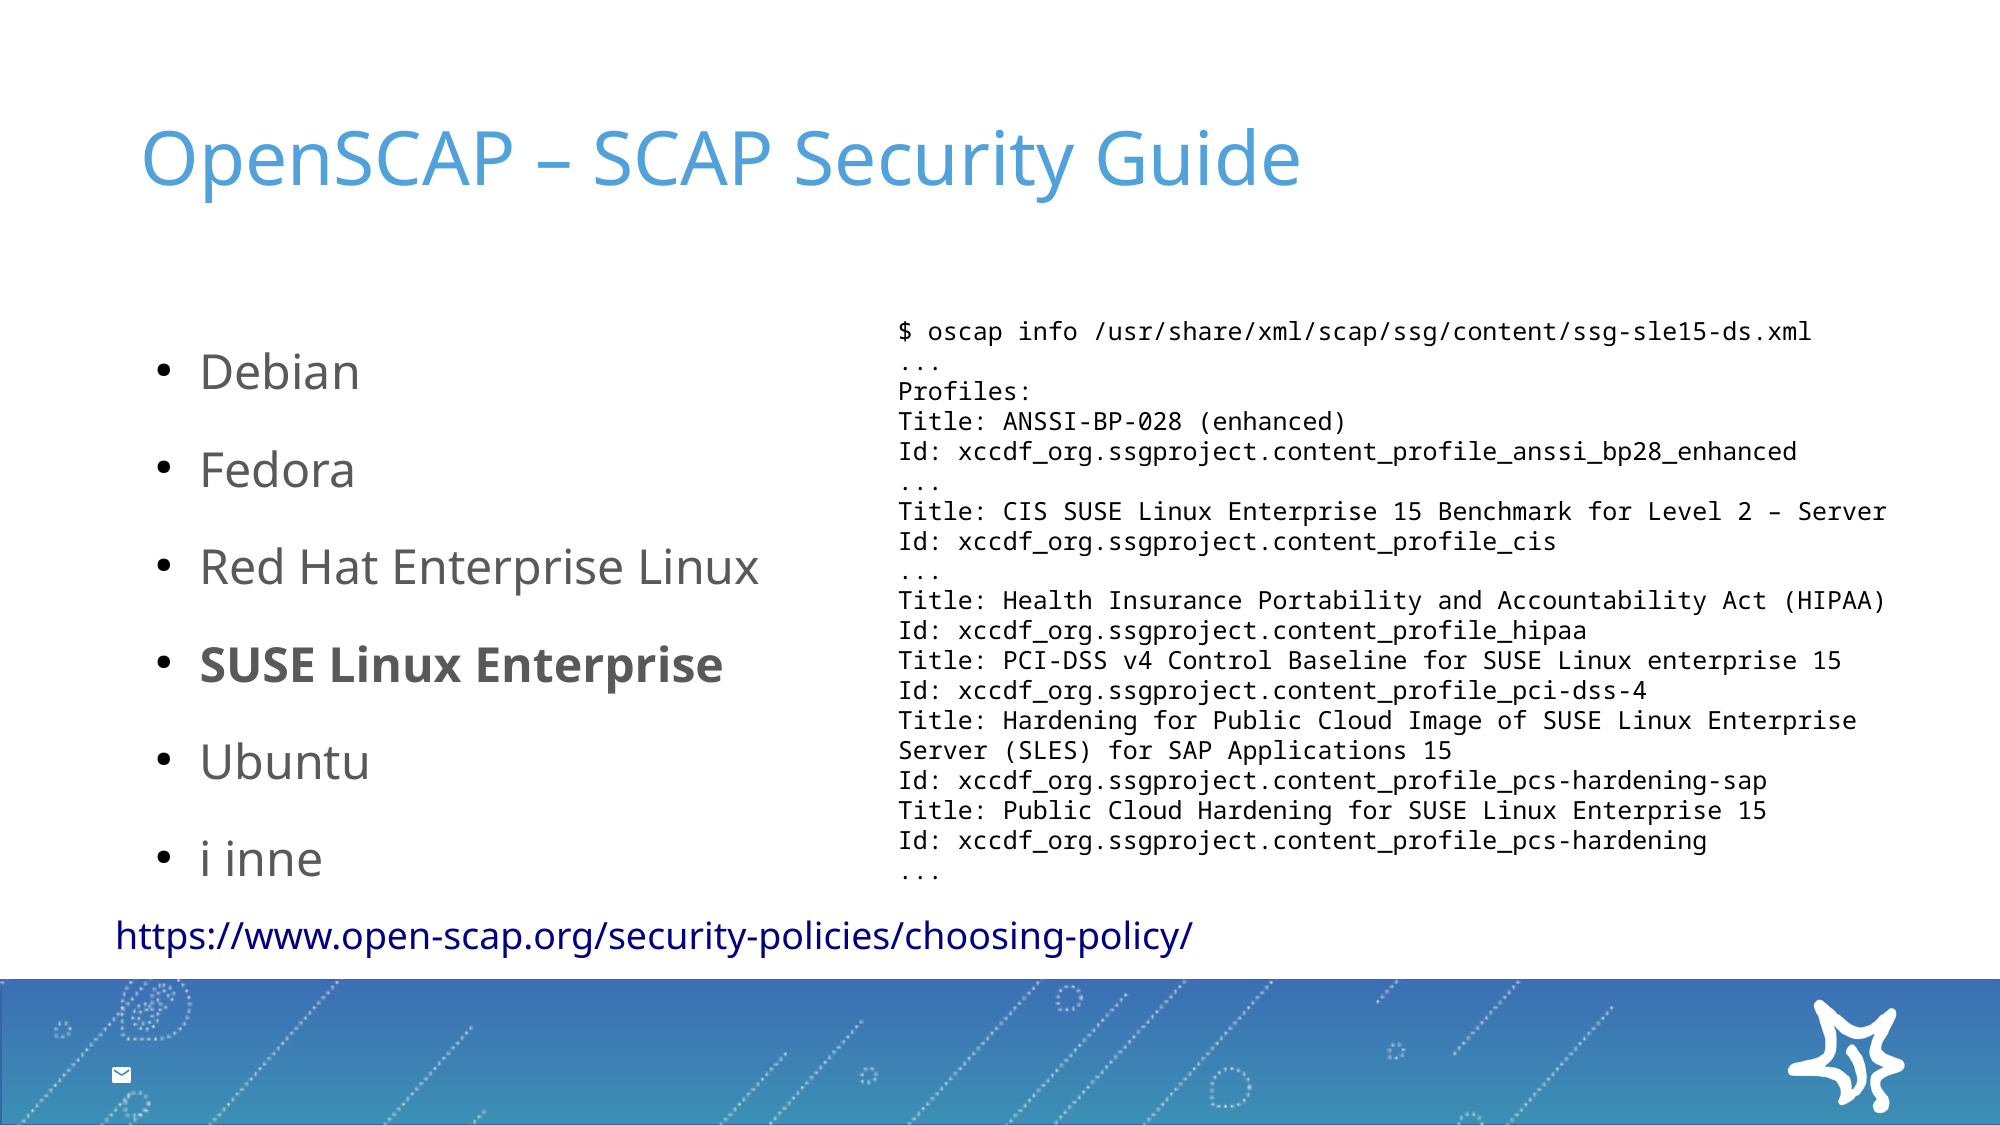

# OpenSCAP – SCAP Security Guide
Debian
Fedora
Red Hat Enterprise Linux
SUSE Linux Enterprise
Ubuntu
i inne
$ oscap info /usr/share/xml/scap/ssg/content/ssg-sle15-ds.xml
...
Profiles:
Title: ANSSI-BP-028 (enhanced)
Id: xccdf_org.ssgproject.content_profile_anssi_bp28_enhanced
...
Title: CIS SUSE Linux Enterprise 15 Benchmark for Level 2 – Server
Id: xccdf_org.ssgproject.content_profile_cis
...
Title: Health Insurance Portability and Accountability Act (HIPAA)
Id: xccdf_org.ssgproject.content_profile_hipaa
Title: PCI-DSS v4 Control Baseline for SUSE Linux enterprise 15
Id: xccdf_org.ssgproject.content_profile_pci-dss-4
Title: Hardening for Public Cloud Image of SUSE Linux Enterprise Server (SLES) for SAP Applications 15
Id: xccdf_org.ssgproject.content_profile_pcs-hardening-sap
Title: Public Cloud Hardening for SUSE Linux Enterprise 15
Id: xccdf_org.ssgproject.content_profile_pcs-hardening
...
https://www.open-scap.org/security-policies/choosing-policy/